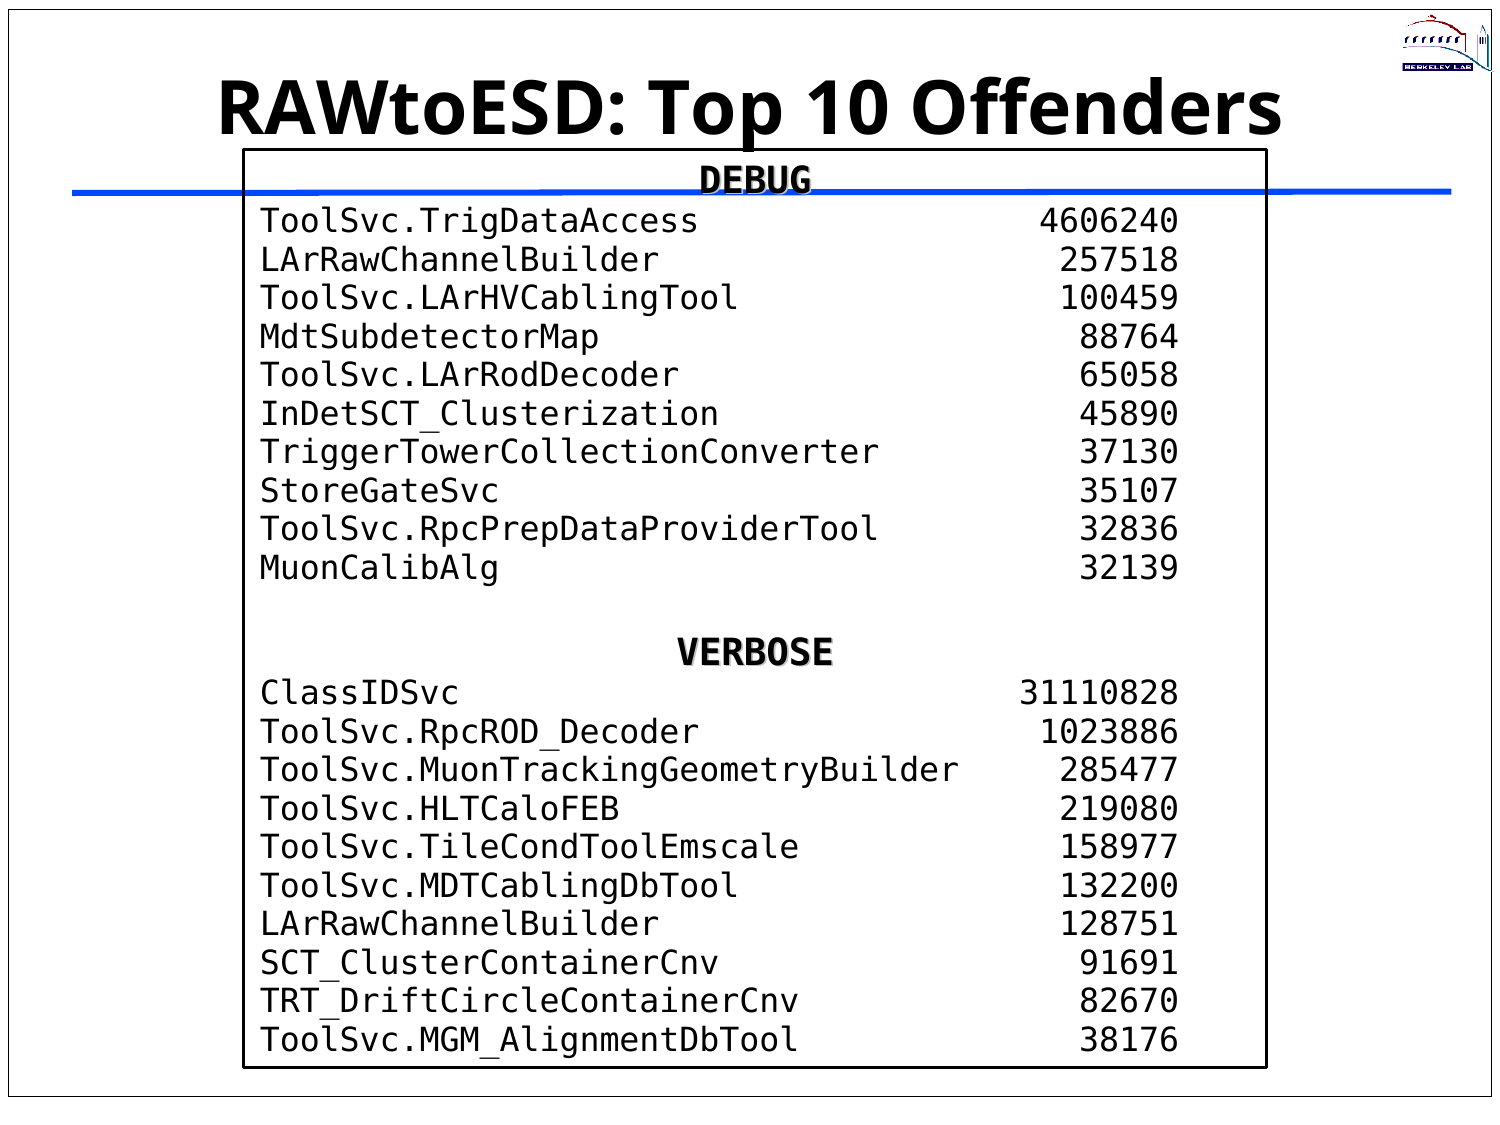

# RAWtoESD: Top 10 Offenders
DEBUG
ToolSvc.TrigDataAccess 4606240
LArRawChannelBuilder 257518
ToolSvc.LArHVCablingTool 100459
MdtSubdetectorMap 88764
ToolSvc.LArRodDecoder 65058
InDetSCT_Clusterization 45890
TriggerTowerCollectionConverter 37130
StoreGateSvc 35107
ToolSvc.RpcPrepDataProviderTool 32836
MuonCalibAlg 32139
VERBOSE
ClassIDSvc 31110828
ToolSvc.RpcROD_Decoder 1023886
ToolSvc.MuonTrackingGeometryBuilder 285477
ToolSvc.HLTCaloFEB 219080
ToolSvc.TileCondToolEmscale 158977
ToolSvc.MDTCablingDbTool 132200
LArRawChannelBuilder 128751
SCT_ClusterContainerCnv 91691
TRT_DriftCircleContainerCnv 82670
ToolSvc.MGM_AlignmentDbTool 38176